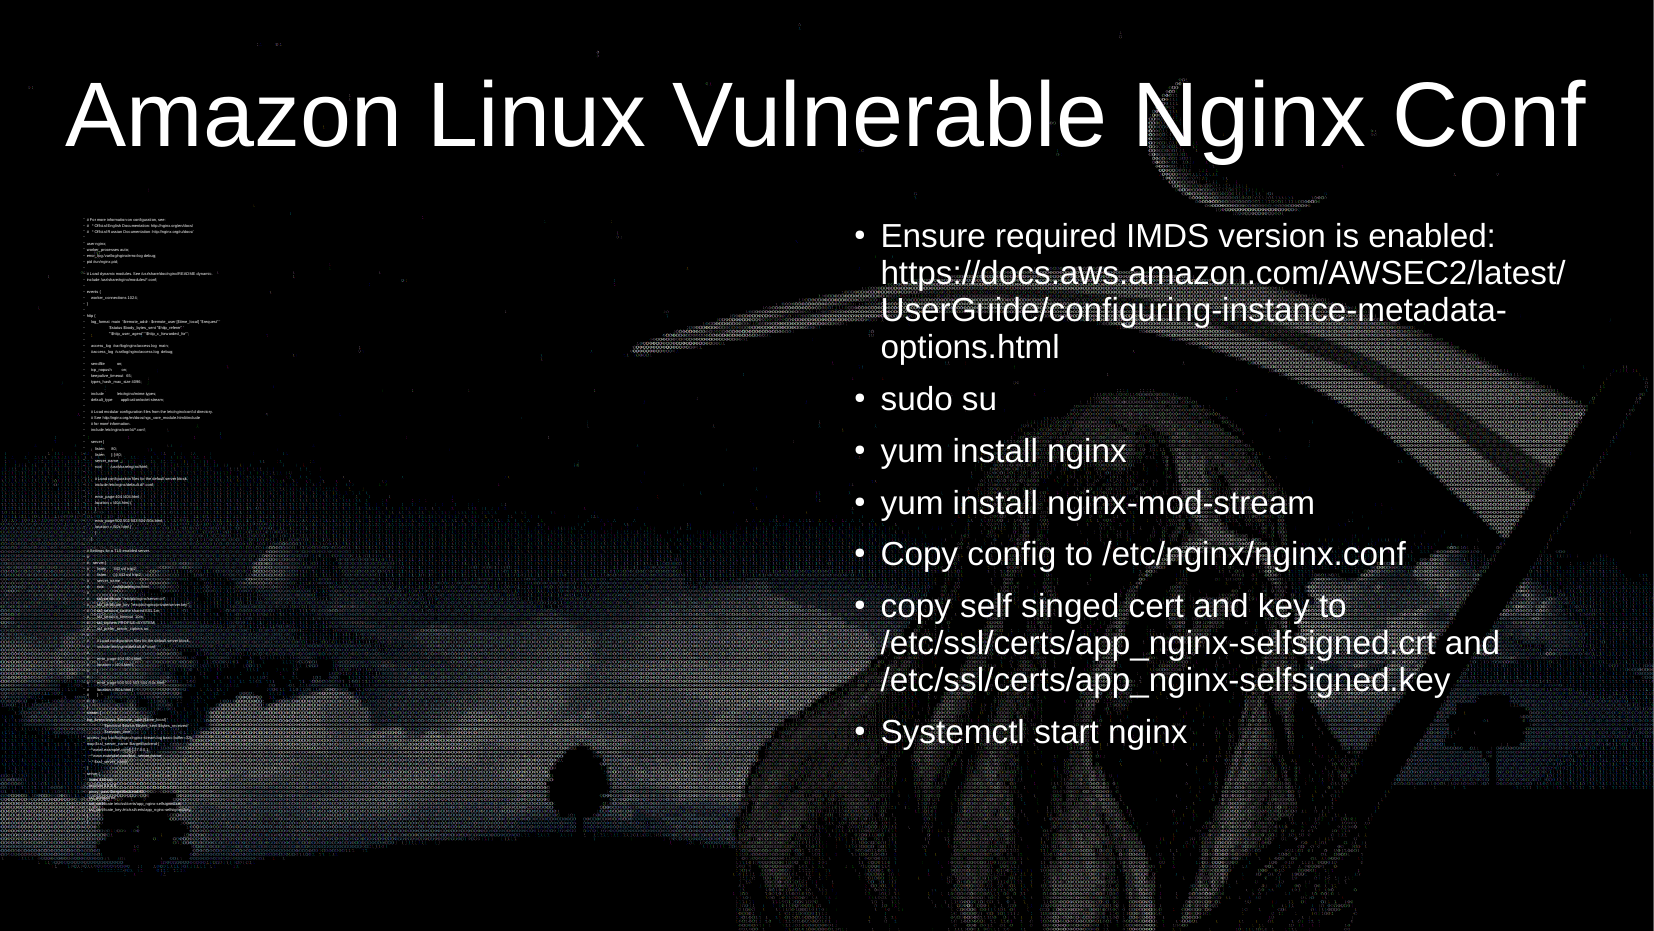

# Amazon Linux Vulnerable Nginx Conf
# For more information on configuration, see:
# * Official English Documentation: http://nginx.org/en/docs/
# * Official Russian Documentation: http://nginx.org/ru/docs/
user nginx;
worker_processes auto;
error_log /var/log/nginx/error.log debug;
pid /run/nginx.pid;
# Load dynamic modules. See /usr/share/doc/nginx/README.dynamic.
include /usr/share/nginx/modules/*.conf;
events {
 worker_connections 1024;
}
http {
 log_format main '$remote_addr - $remote_user [$time_local] "$request" '
 '$status $body_bytes_sent "$http_referer" '
 '"$http_user_agent" "$http_x_forwarded_for"';
 access_log /var/log/nginx/access.log main;
 #access_log /var/log/nginx/access.log debug;
 sendfile on;
 tcp_nopush on;
 keepalive_timeout 65;
 types_hash_max_size 4096;
 include /etc/nginx/mime.types;
 default_type application/octet-stream;
 # Load modular configuration files from the /etc/nginx/conf.d directory.
 # See http://nginx.org/en/docs/ngx_core_module.html#include
 # for more information.
 include /etc/nginx/conf.d/*.conf;
 server {
 listen 80;
 listen [::]:80;
 server_name _;
 root /usr/share/nginx/html;
 # Load configuration files for the default server block.
 include /etc/nginx/default.d/*.conf;
 error_page 404 /404.html;
 location = /404.html {
 }
 error_page 500 502 503 504 /50x.html;
 location = /50x.html {
 }
 }
# Settings for a TLS enabled server.
#
# server {
# listen 443 ssl http2;
# listen [::]:443 ssl http2;
# server_name _;
# root /usr/share/nginx/html;
#
# ssl_certificate "/etc/pki/nginx/server.crt";
# ssl_certificate_key "/etc/pki/nginx/private/server.key";
# ssl_session_cache shared:SSL:1m;
# ssl_session_timeout 10m;
# ssl_ciphers PROFILE=SYSTEM;
# ssl_prefer_server_ciphers on;
#
# # Load configuration files for the default server block.
# include /etc/nginx/default.d/*.conf;
#
# error_page 404 /404.html;
# location = /404.html {
# }
#
# error_page 500 502 503 504 /50x.html;
# location = /50x.html {
# }
# }
}
stream {
log_format basic '$remote_addr [$time_local] '
 '$protocol $status $bytes_sent $bytes_received '
 '$session_time';
access_log /var/log/nginx/nginx-stream.log basic buffer=32k;
map $ssl_server_name $targetBackend {
 ~^www\.example\.com$ 127.0.0.1;
 ~^www.example\.com $ssl_server_name;
 ~.* $ssl_server_name;
}
server {
 listen 443 ssl;
 resolver 8.8.8.8;
 proxy_pass $targetBackend:80;
 ssl_preread on;
 ssl_certificate /etc/ssl/certs/app_nginx-selfsigned.crt;
 ssl_certificate_key /etc/ssl/certs/app_nginx-selfsigned.key;
}
}
Ensure required IMDS version is enabled: https://docs.aws.amazon.com/AWSEC2/latest/UserGuide/configuring-instance-metadata-options.html
sudo su
yum install nginx
yum install nginx-mod-stream
Copy config to /etc/nginx/nginx.conf
copy self singed cert and key to /etc/ssl/certs/app_nginx-selfsigned.crt and /etc/ssl/certs/app_nginx-selfsigned.key
Systemctl start nginx